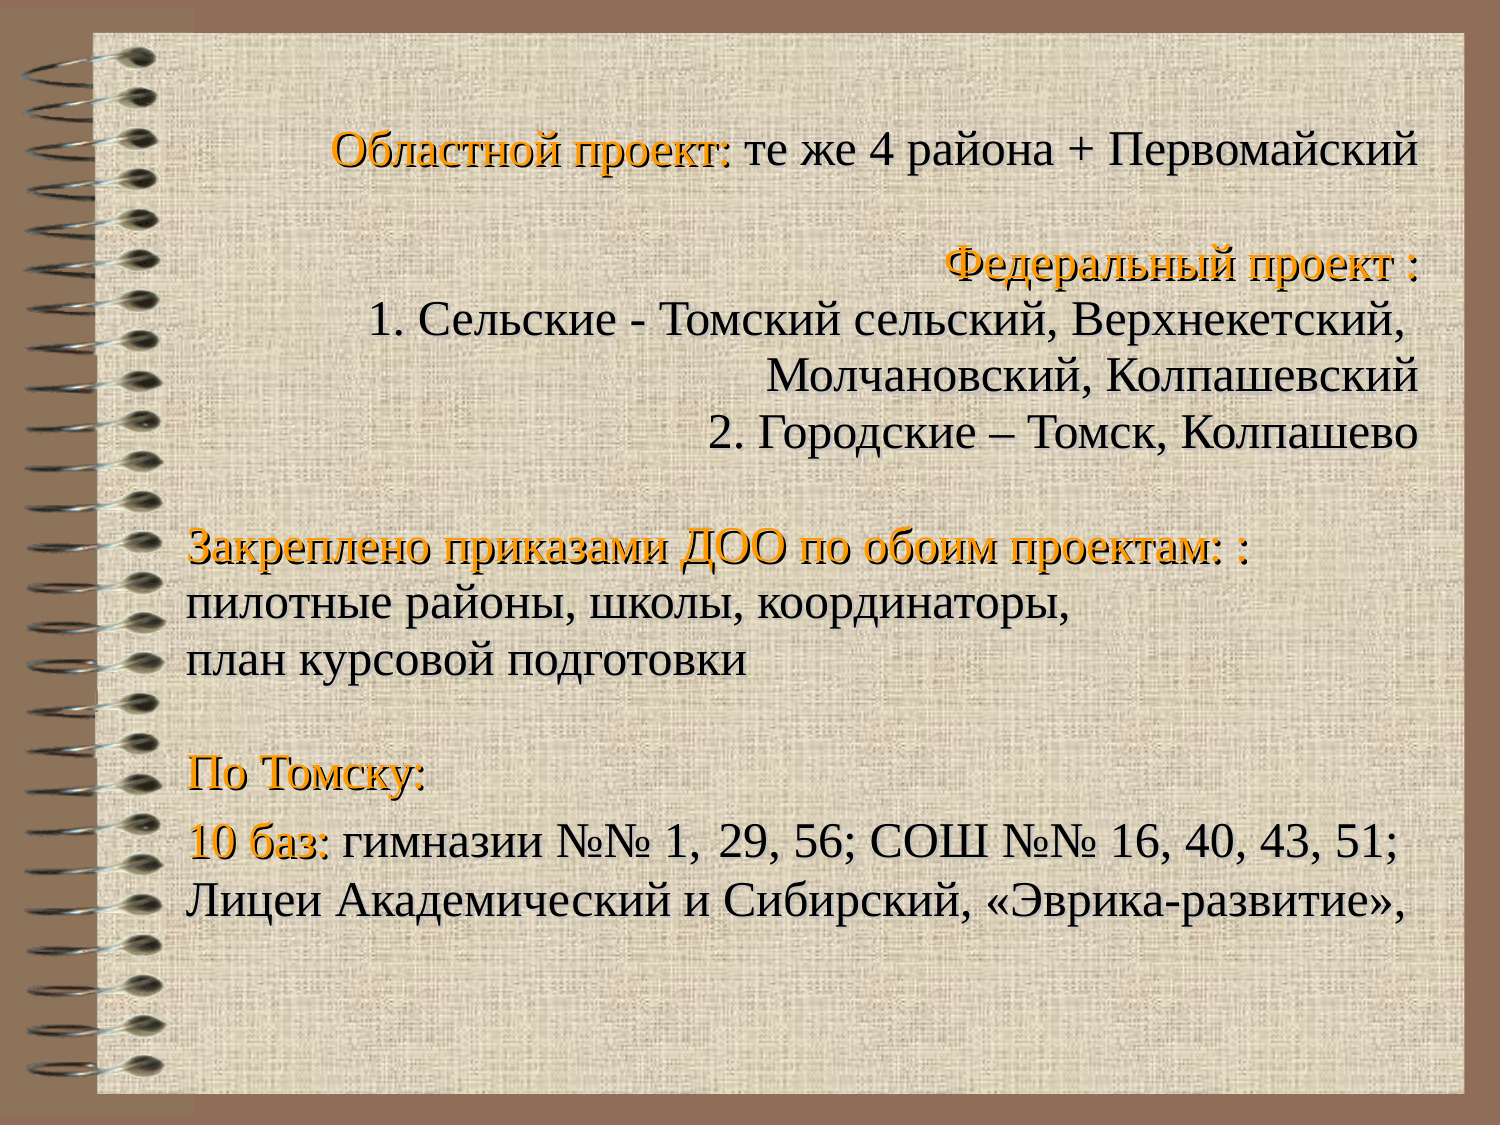

# Областной проект: те же 4 района + Первомайский
Федеральный проект :
 1. Сельские - Томский сельский, Верхнекетский,
Молчановский, Колпашевский
2. Городские – Томск, Колпашево
Закреплено приказами ДОО по обоим проектам: :
пилотные районы, школы, координаторы,
план курсовой подготовки
По Томску:
10 баз: гимназии №№ 1, 29, 56; СОШ №№ 16, 40, 43, 51;
Лицеи Академический и Сибирский, «Эврика-развитие»,